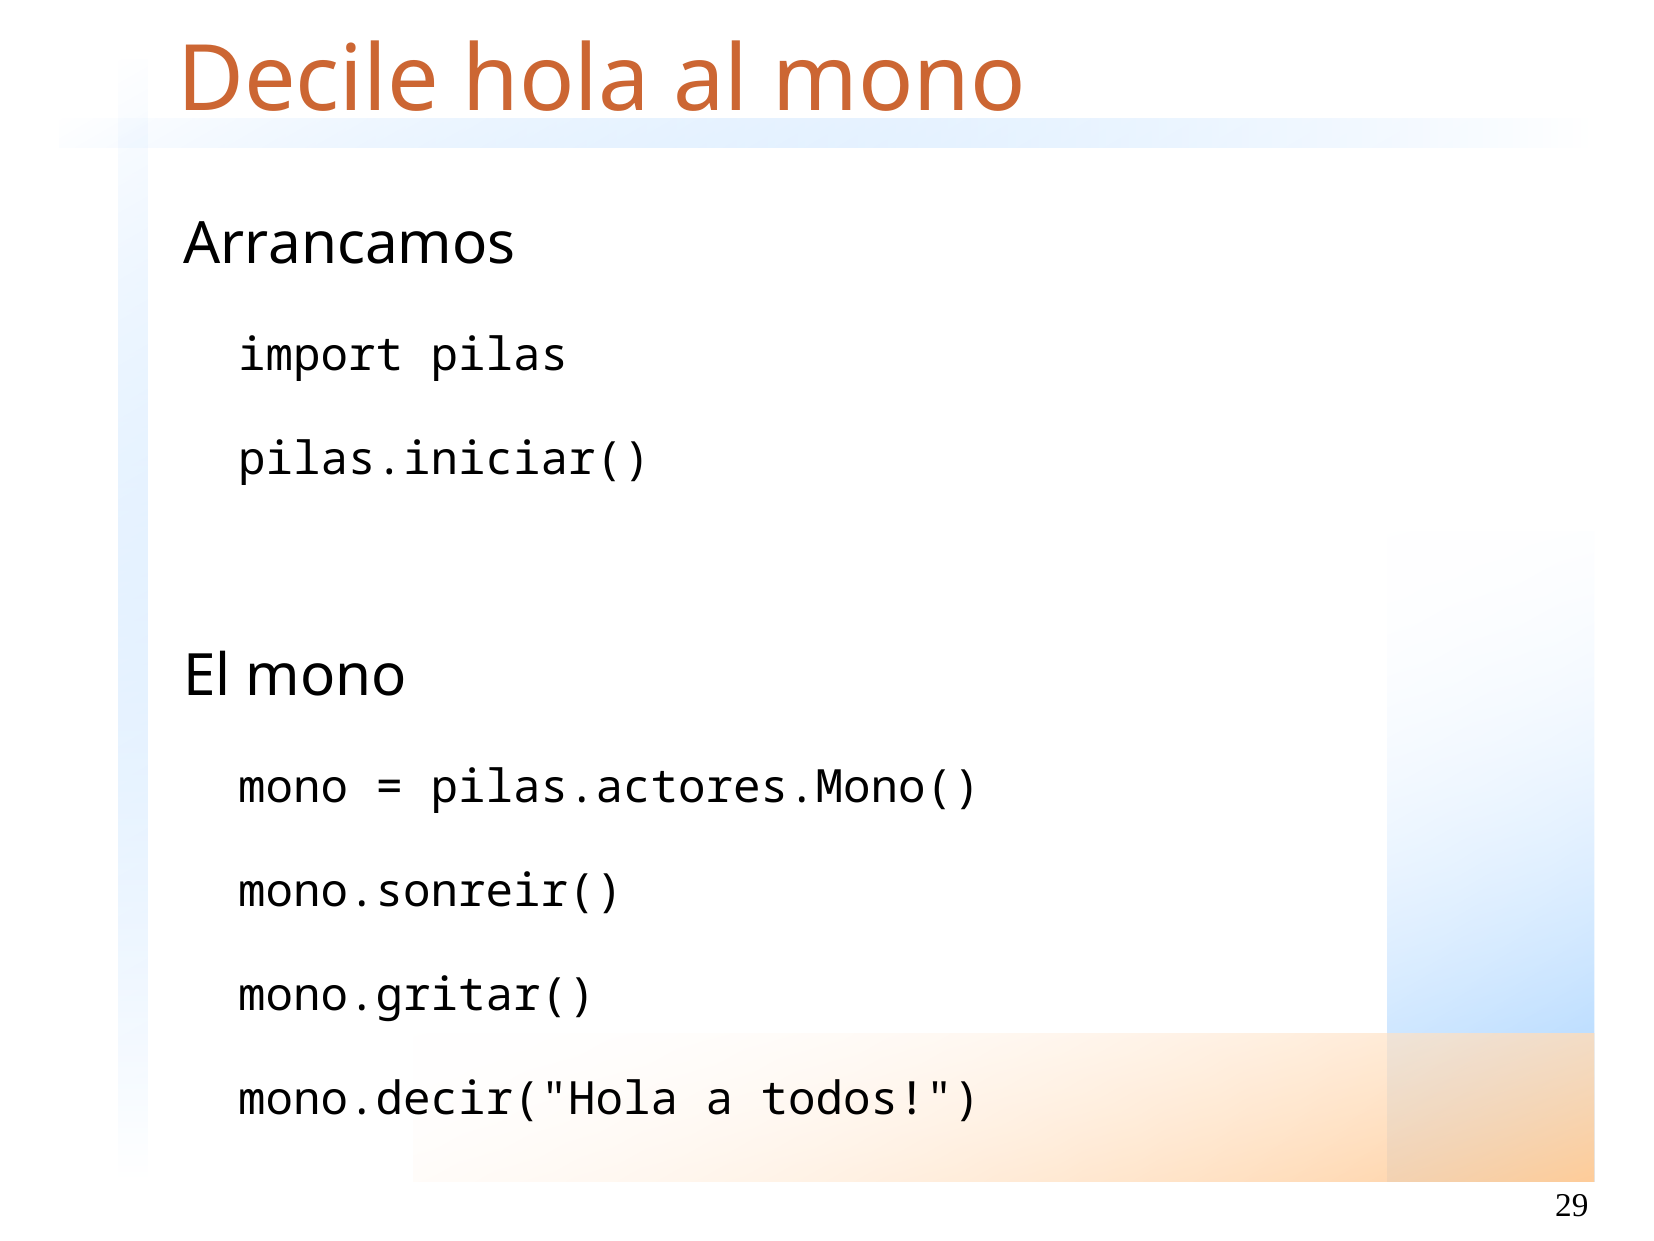

# Decile hola al mono
Arrancamos
 import pilas
 pilas.iniciar()
El mono
 mono = pilas.actores.Mono()
 mono.sonreir()
 mono.gritar()
 mono.decir("Hola a todos!")